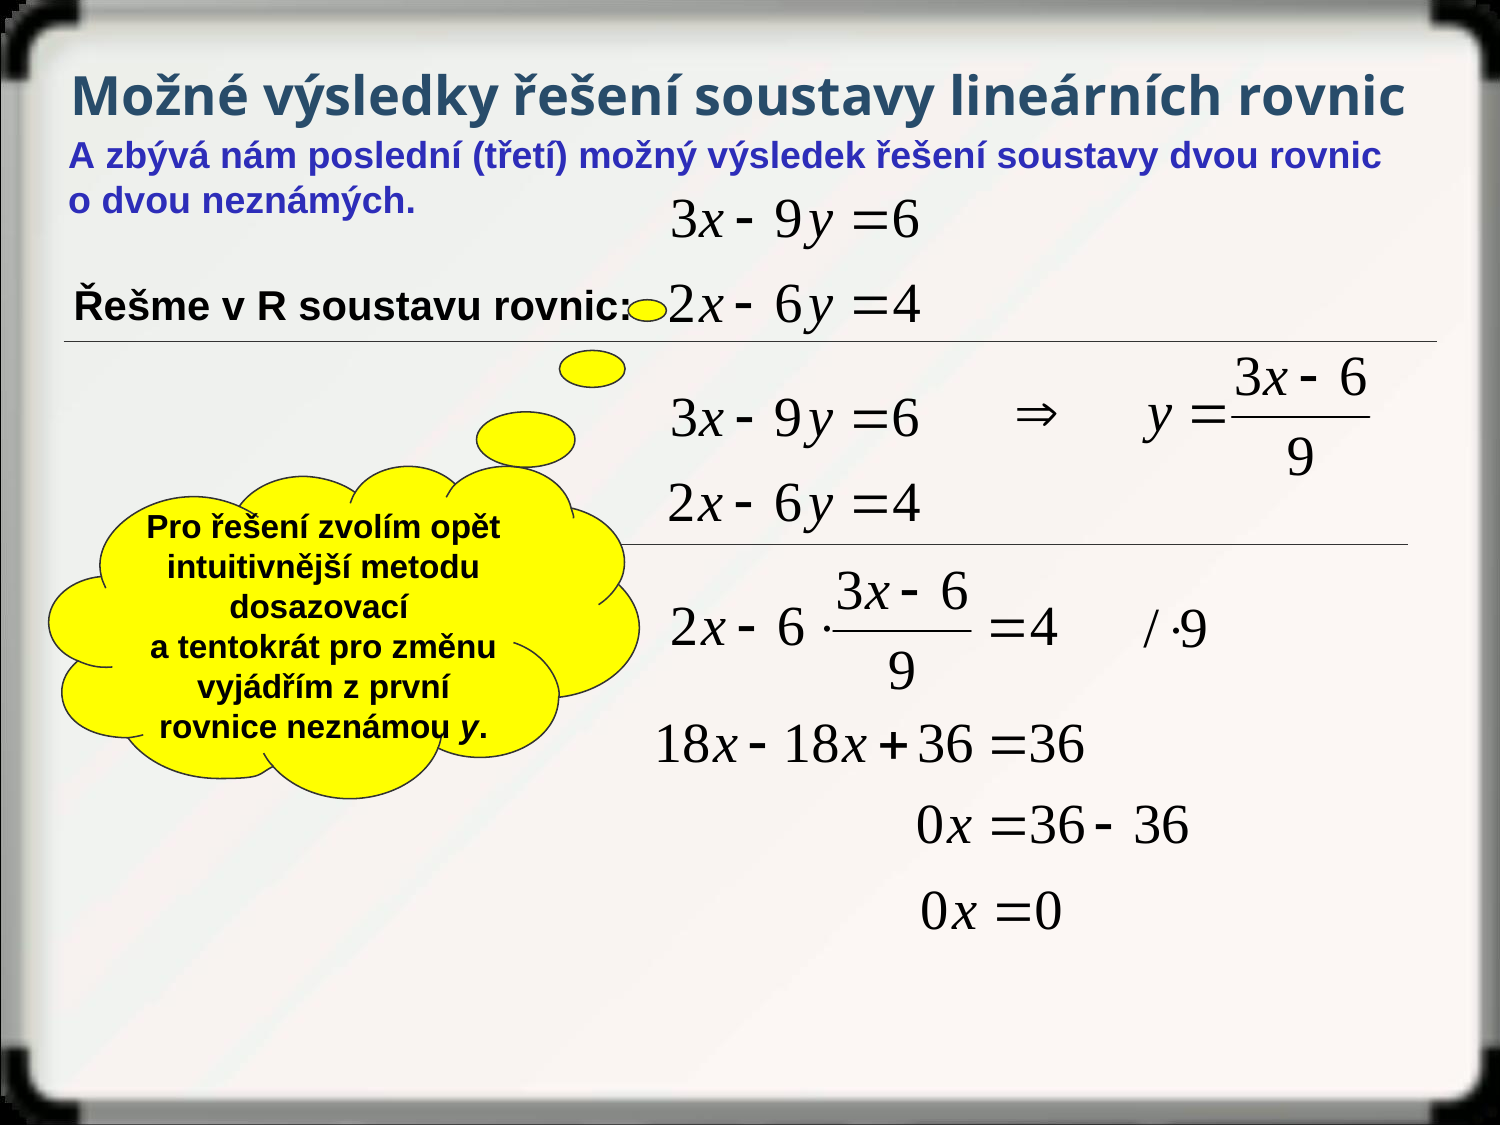

Možné výsledky řešení soustavy lineárních rovnic
A zbývá nám poslední (třetí) možný výsledek řešení soustavy dvou rovnic
o dvou neznámých.
Řešme v R soustavu rovnic:
Pro řešení zvolím opět intuitivnější metodu dosazovací
a tentokrát pro změnu vyjádřím z první rovnice neznámou y.